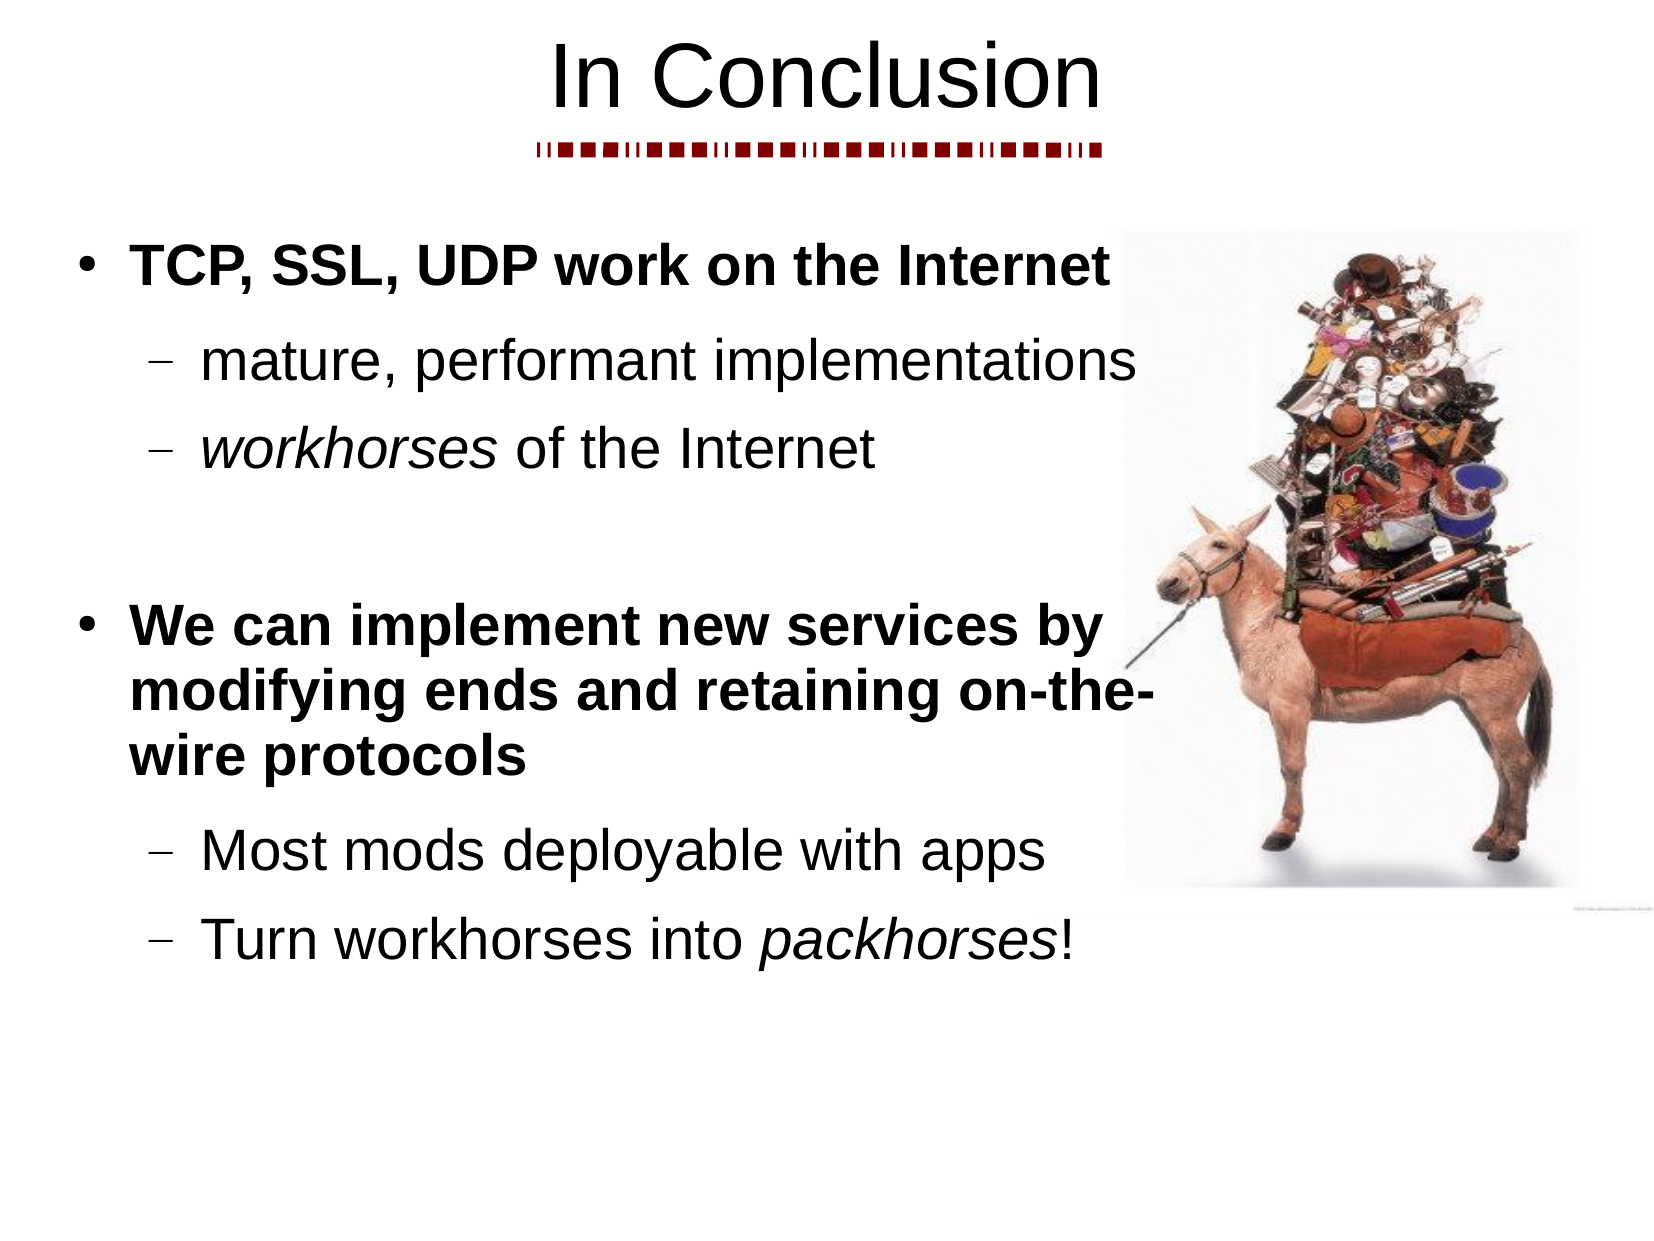

# In Conclusion
TCP, SSL, UDP work on the Internet
mature, performant implementations
workhorses of the Internet
We can implement new services by modifying ends and retaining on-the-wire protocols
Most mods deployable with apps
Turn workhorses into packhorses!